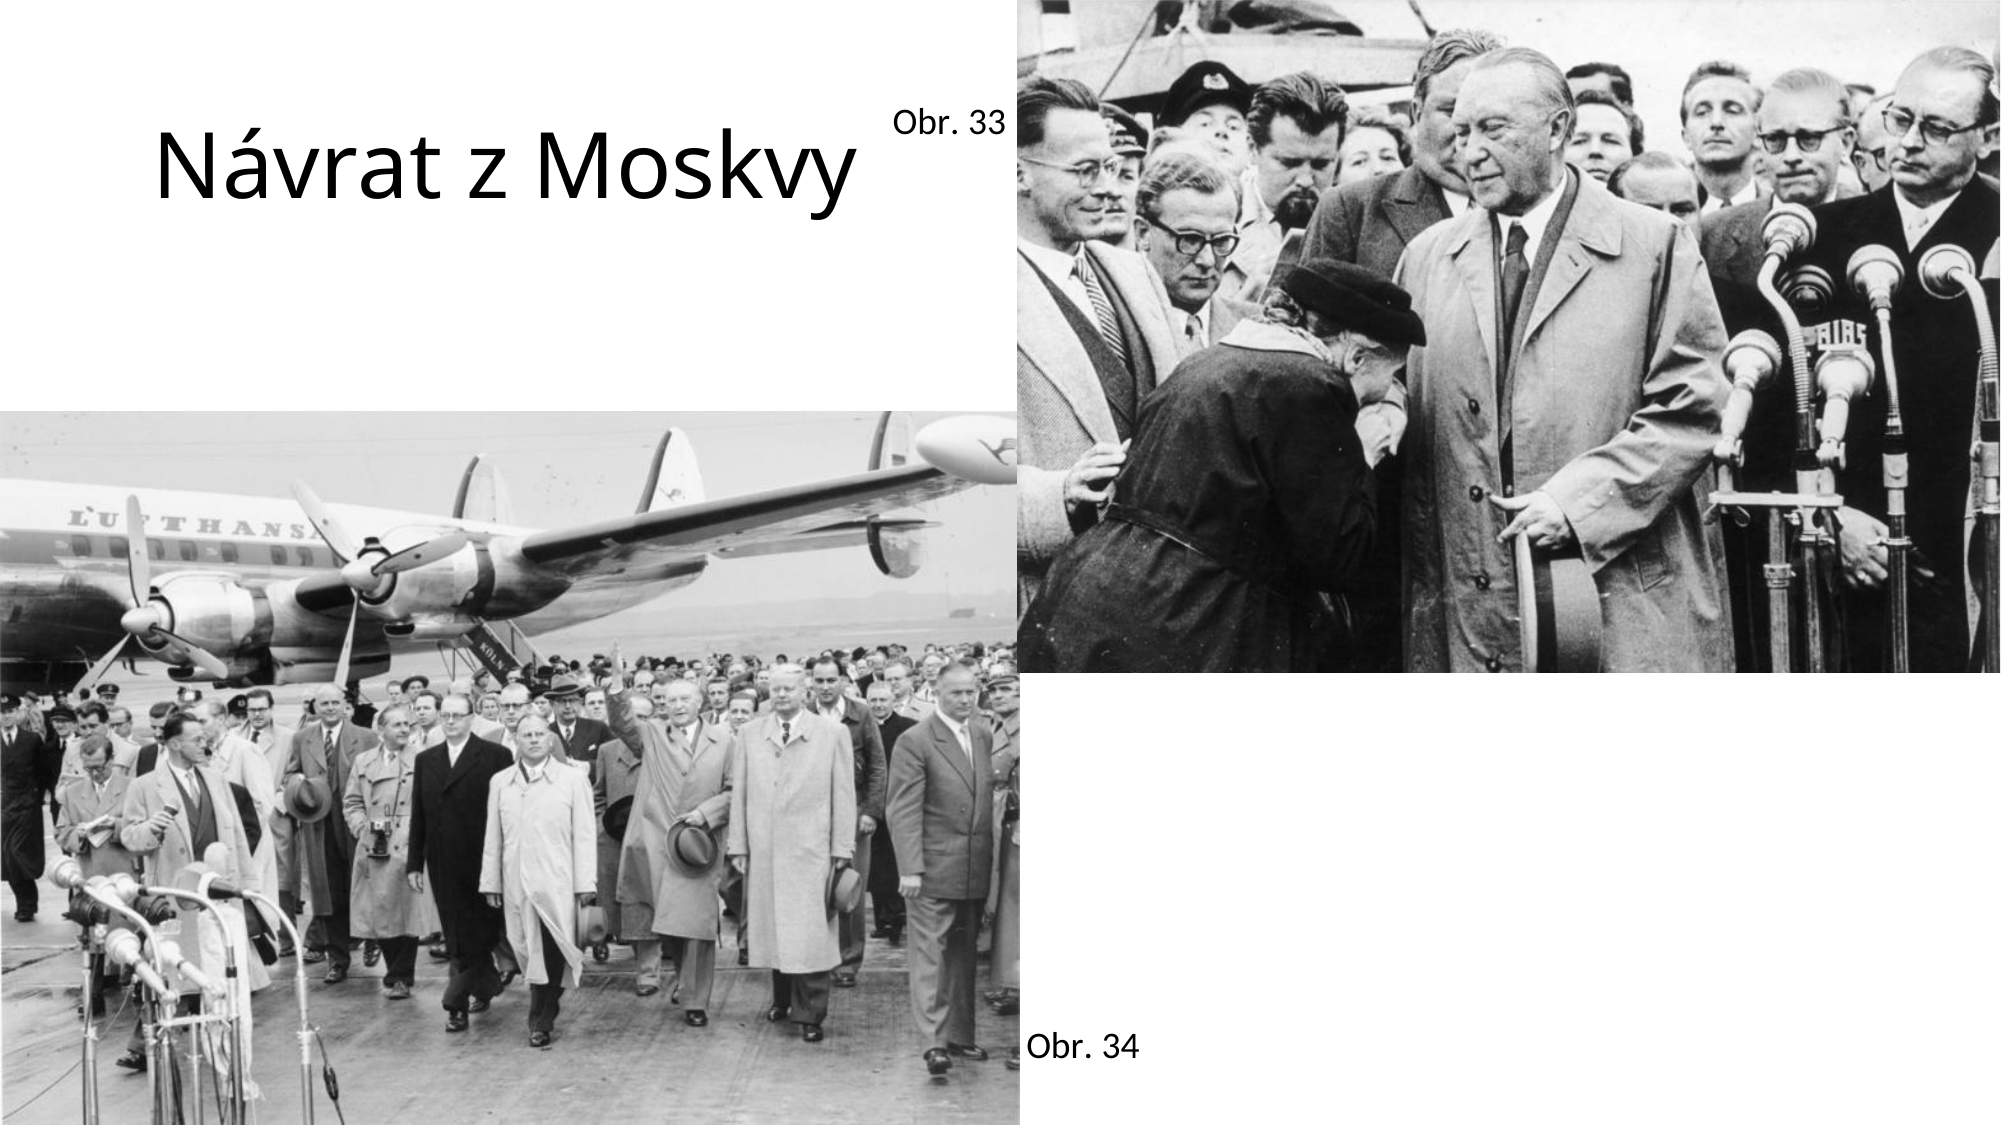

# Návrat z Moskvy
Obr. 33
Obr. 34